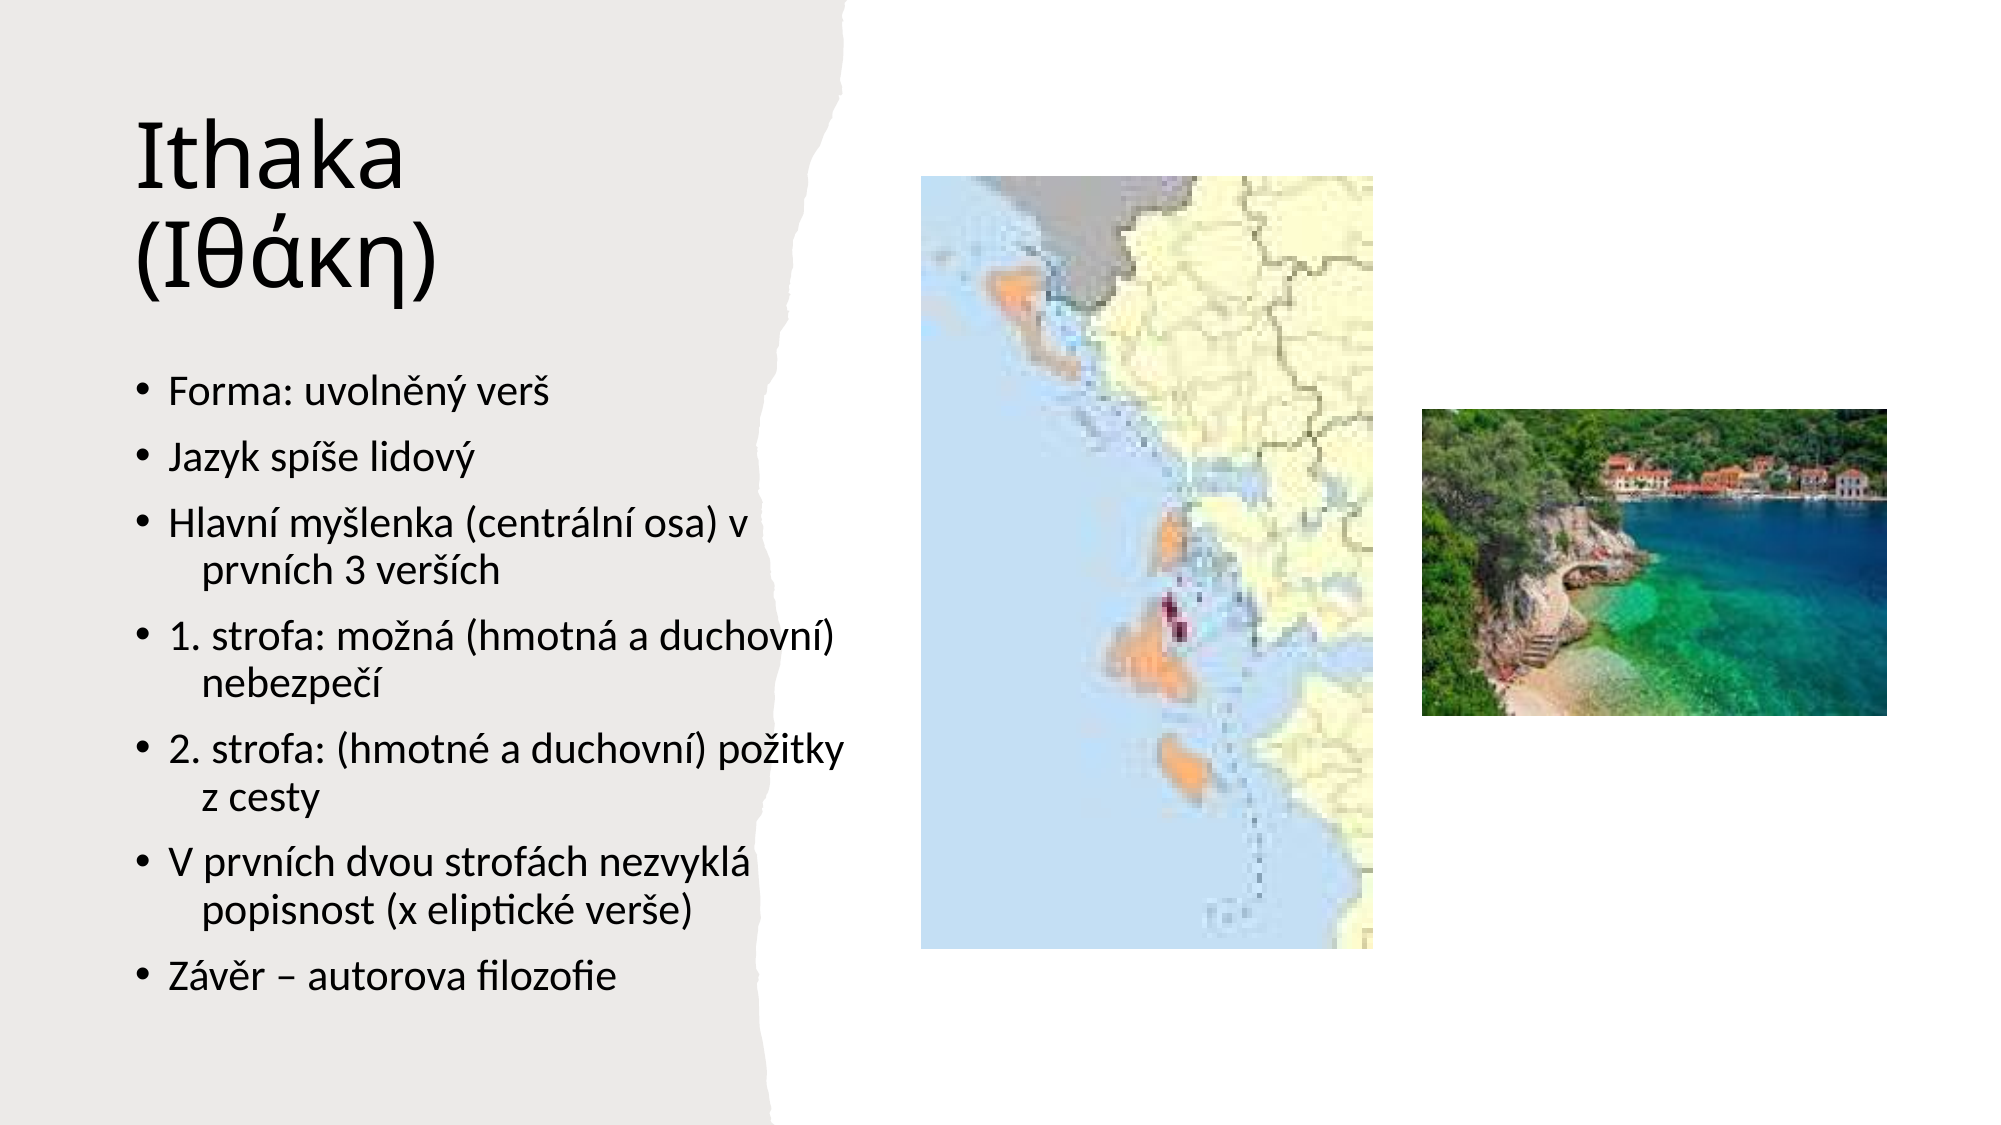

# Ithaka (Iθάκη)
Forma: uvolněný verš
Jazyk spíše lidový
Hlavní myšlenka (centrální osa) v prvních 3 verších
1. strofa: možná (hmotná a duchovní) nebezpečí
2. strofa: (hmotné a duchovní) požitky z cesty
V prvních dvou strofách nezvyklá popisnost (x eliptické verše)
Závěr – autorova filozofie